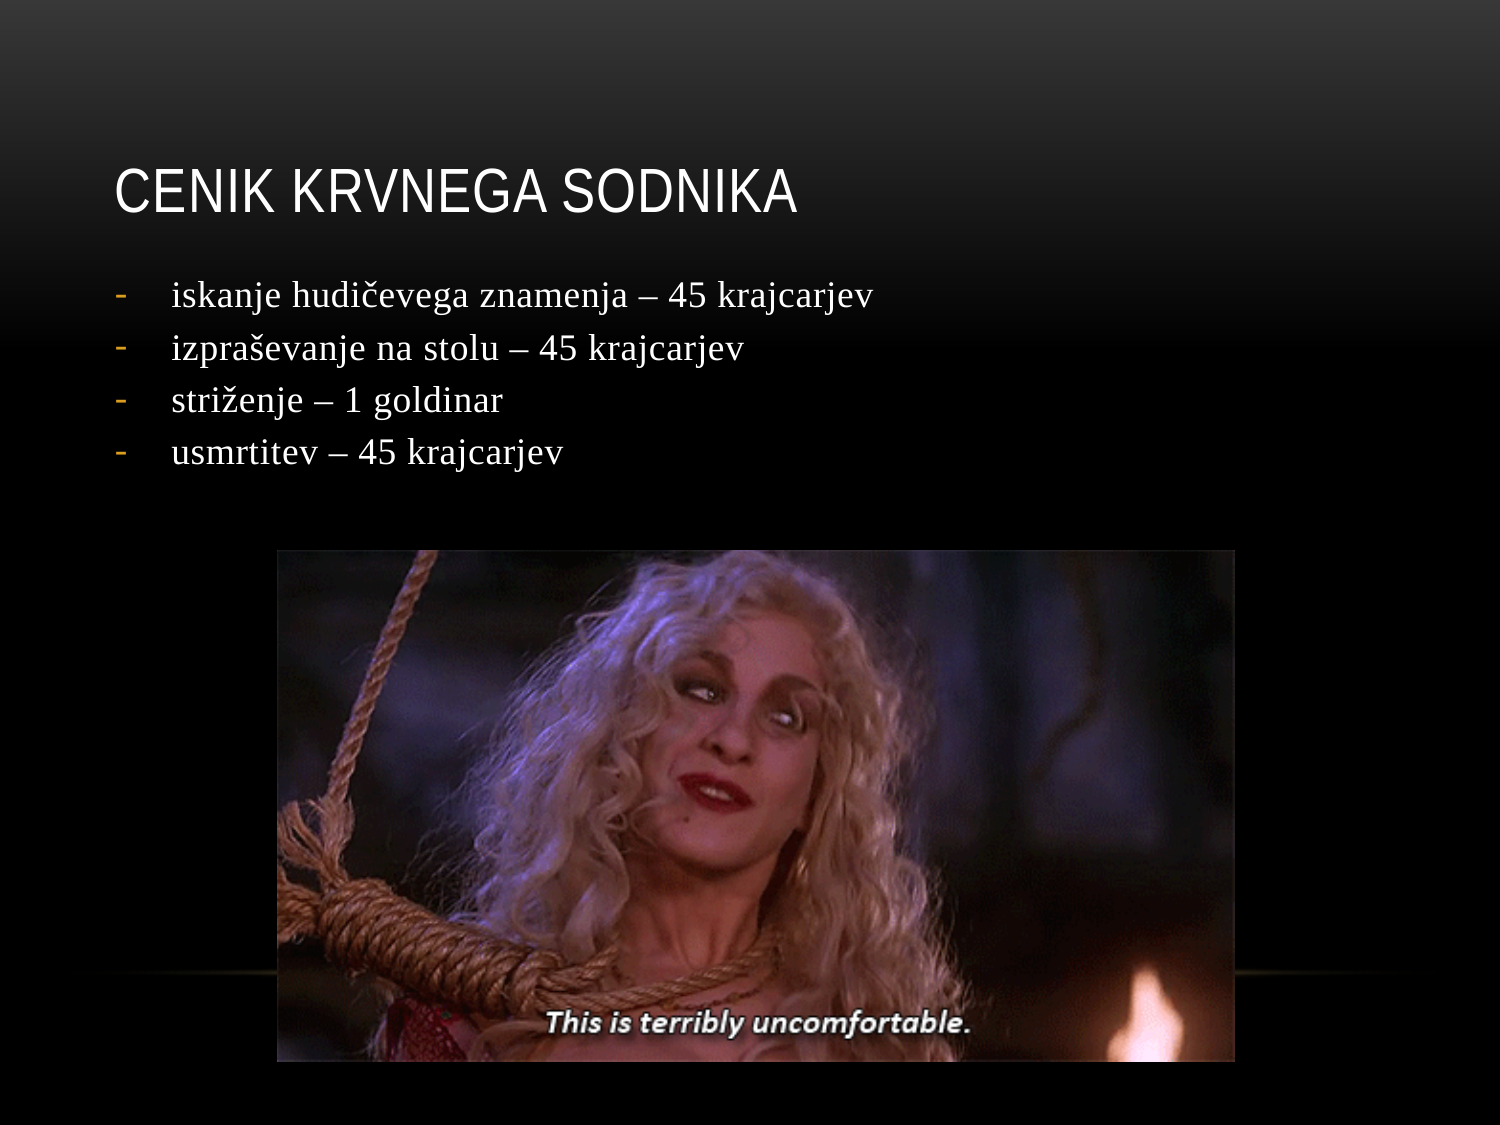

# Cenik krvnega sodnika
iskanje hudičevega znamenja – 45 krajcarjev
izpraševanje na stolu – 45 krajcarjev
striženje – 1 goldinar
usmrtitev – 45 krajcarjev